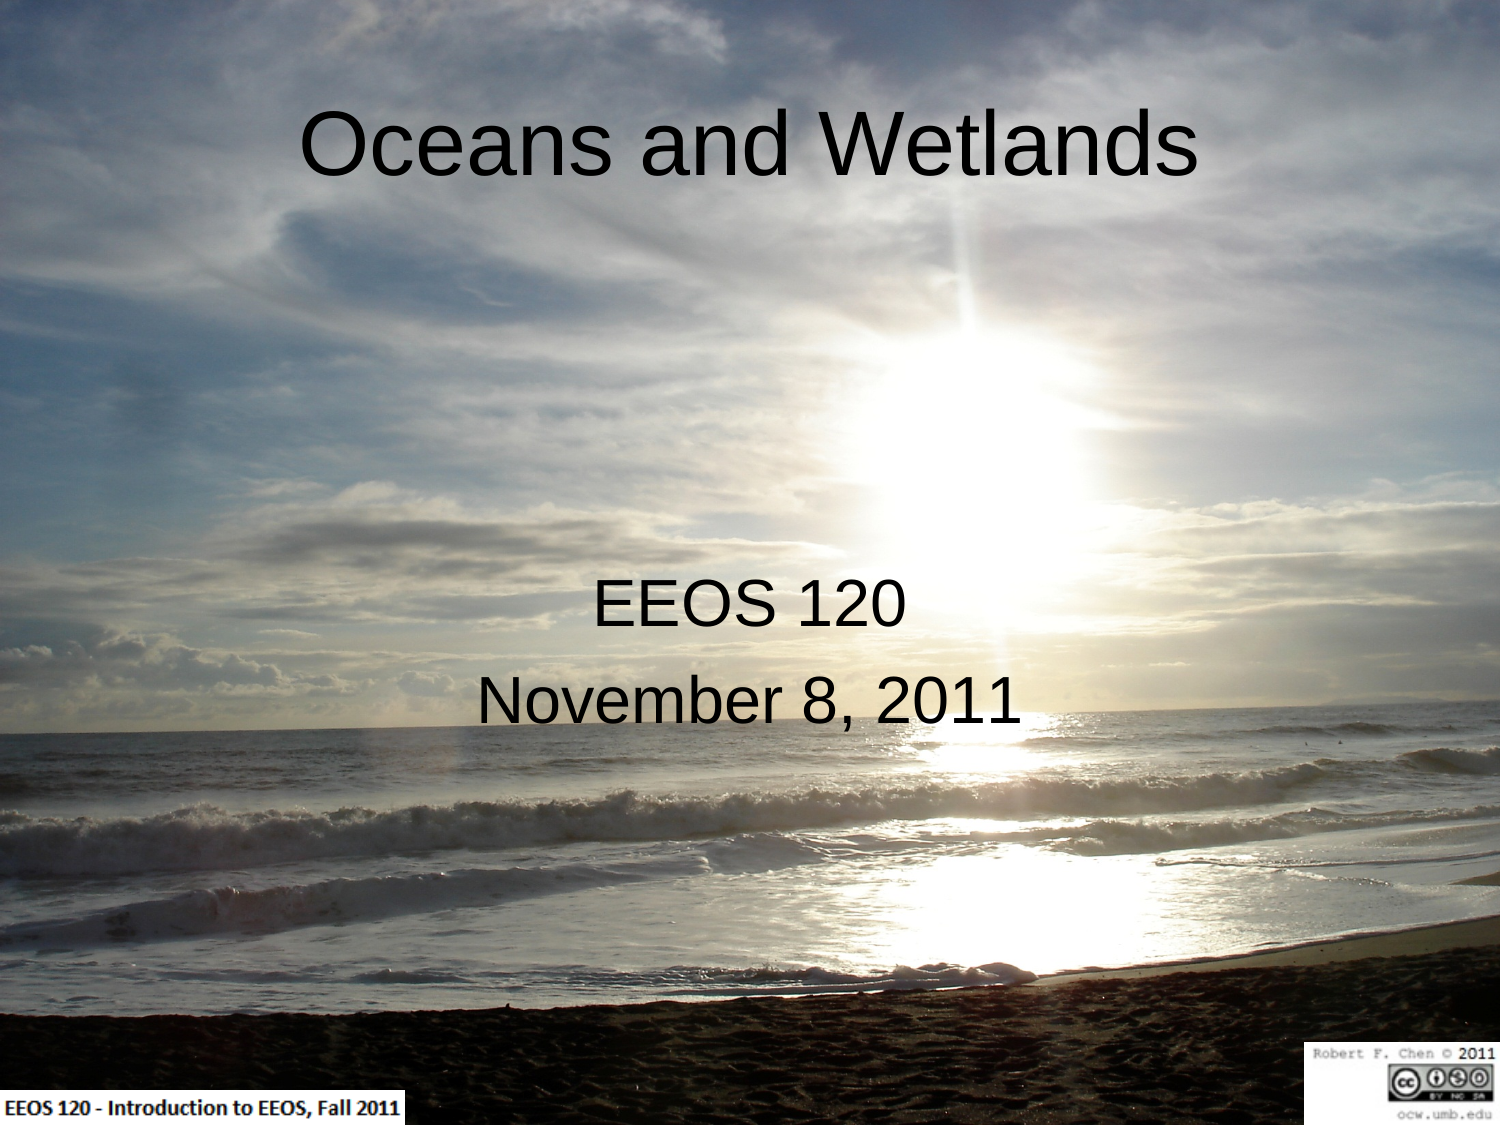

# Oceans and Wetlands
EEOS 120
November 8, 2011